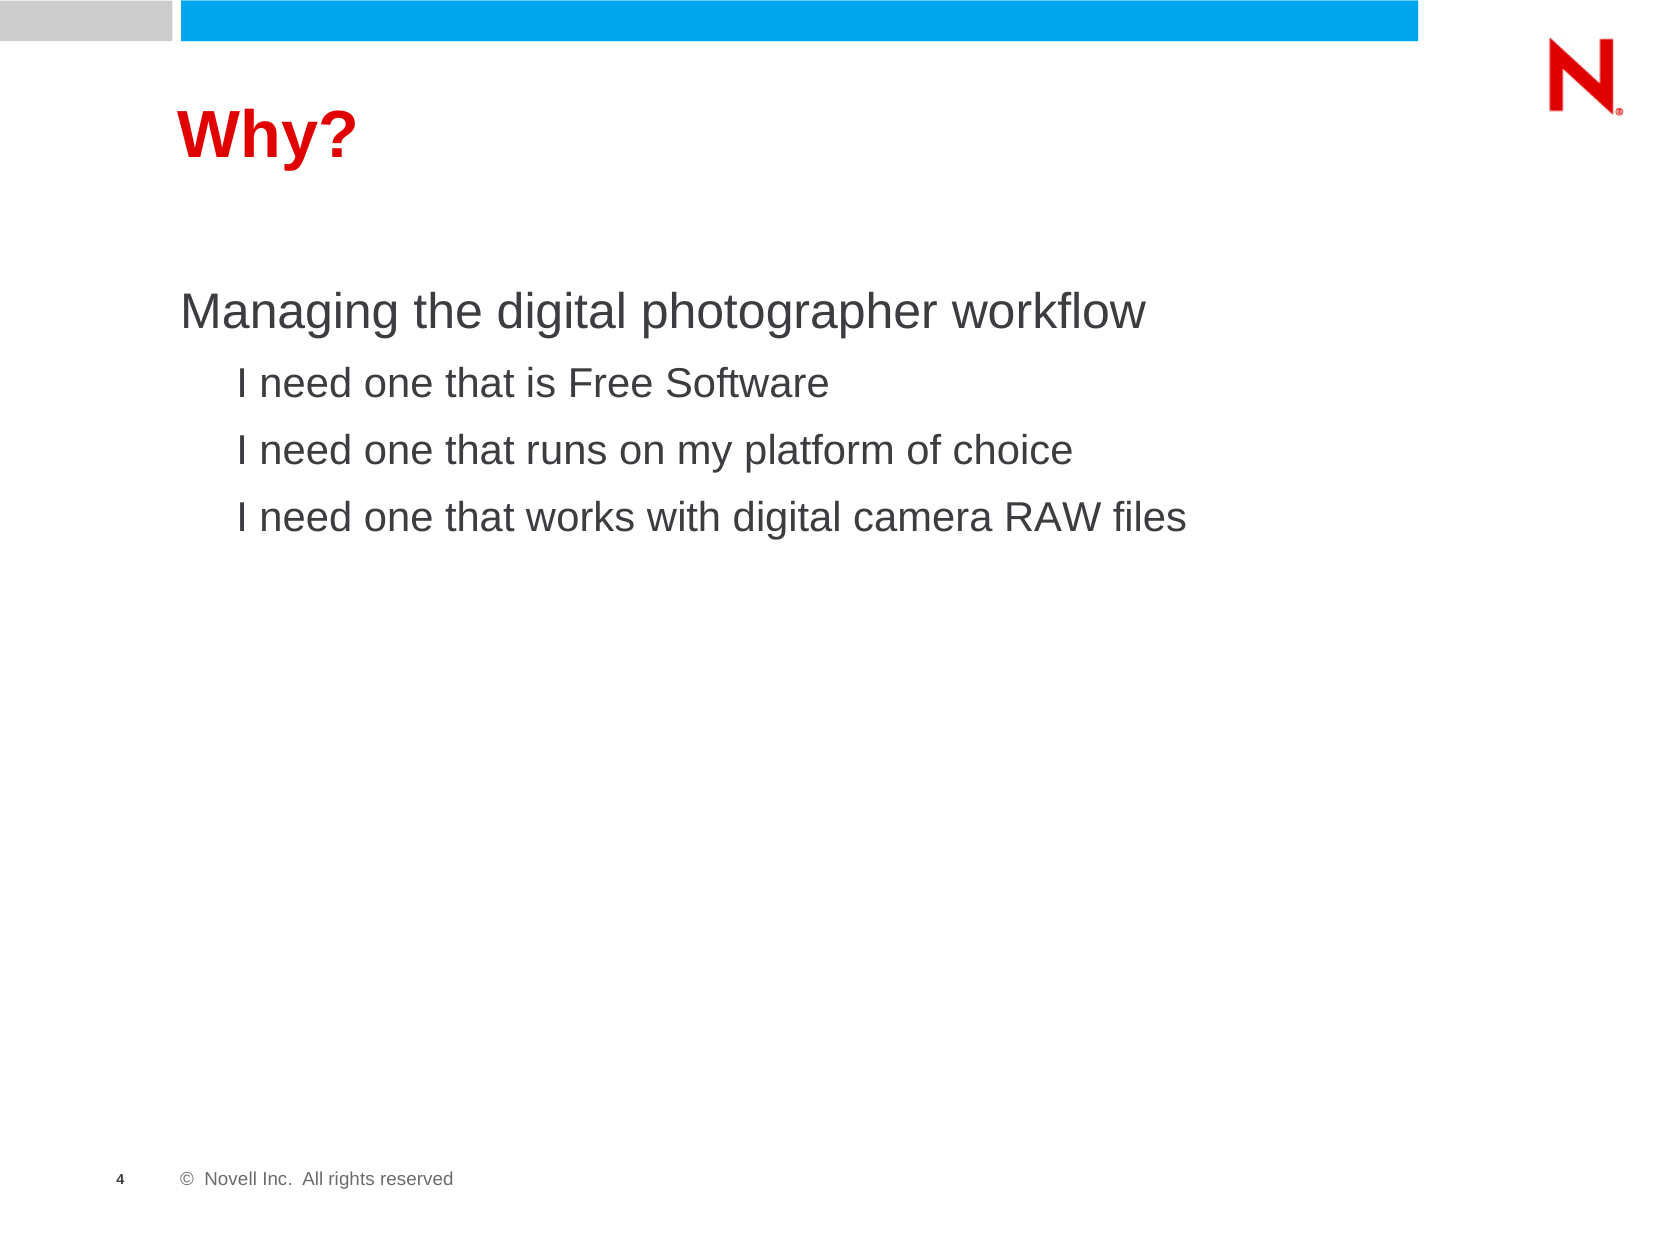

# Why?
Managing the digital photographer workflow
I need one that is Free Software
I need one that runs on my platform of choice
I need one that works with digital camera RAW files